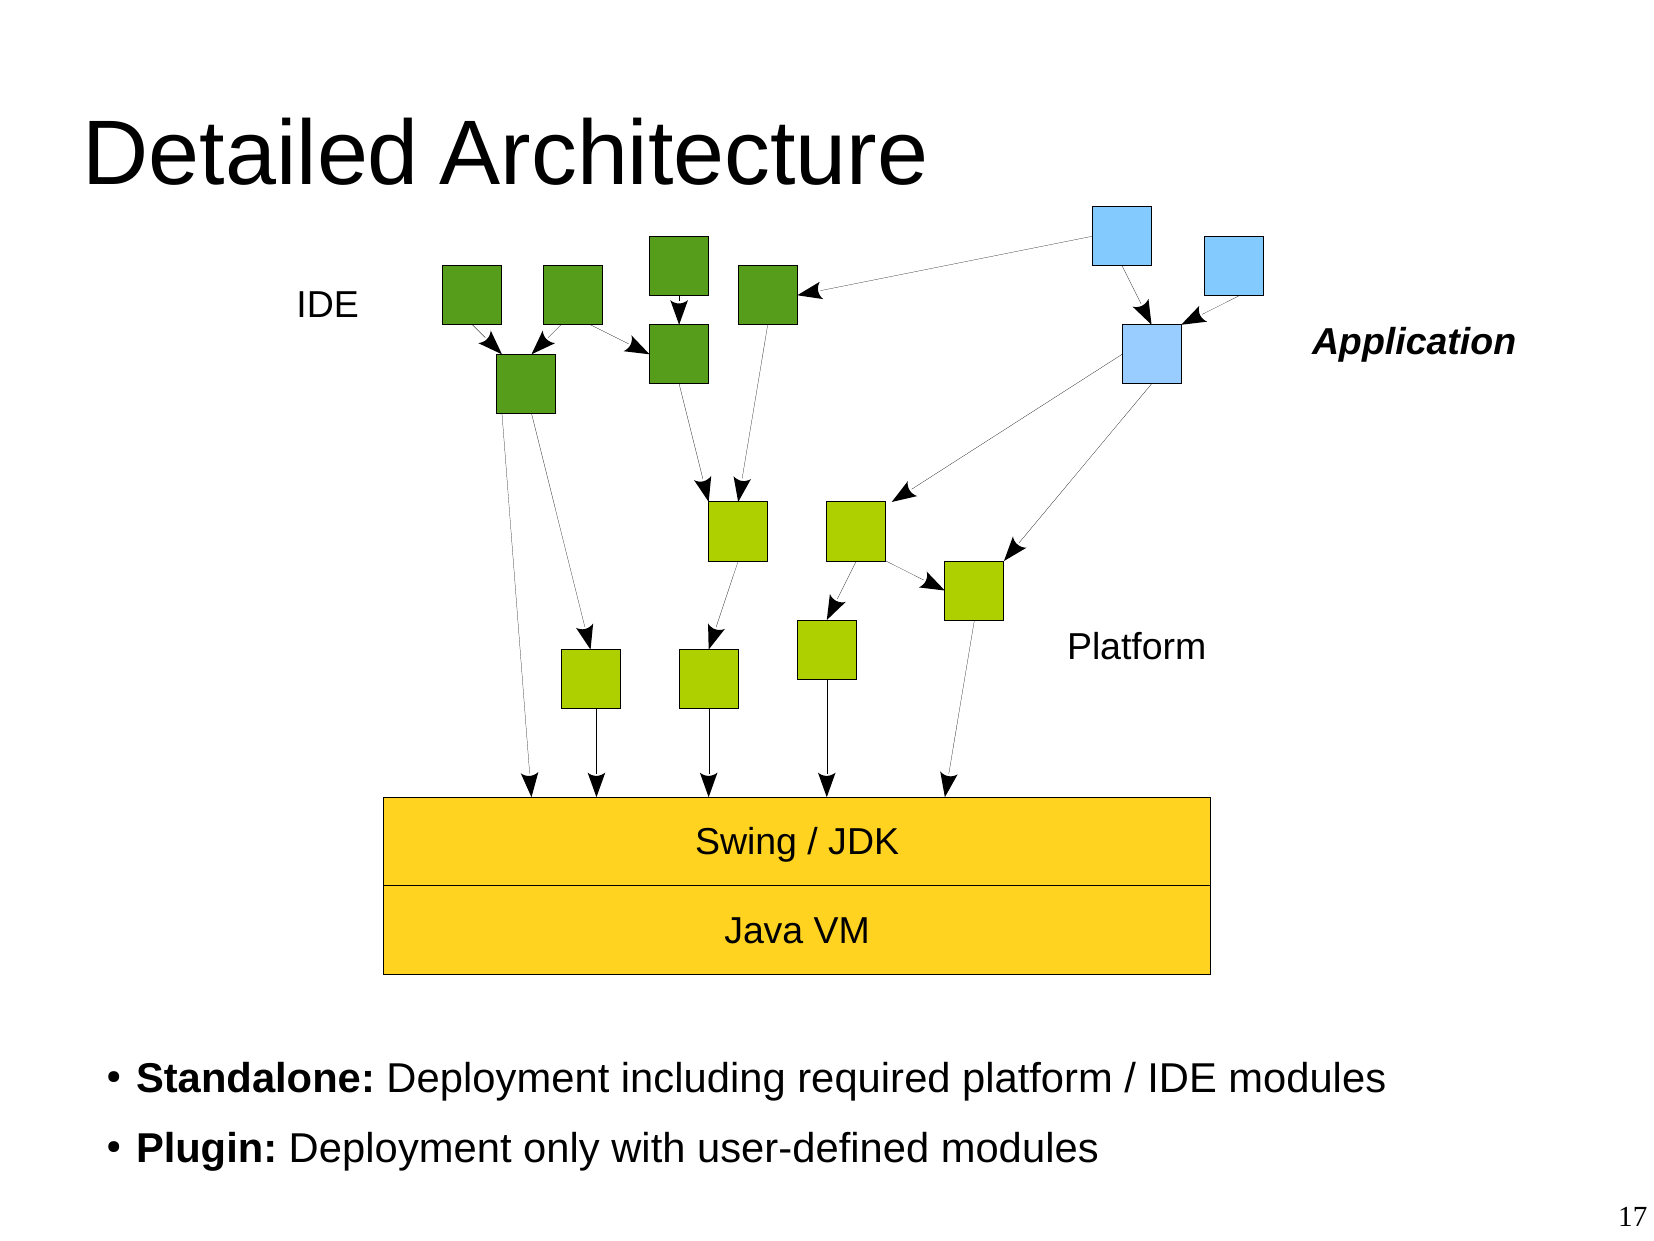

# Detailed Architecture
IDE
Application
Platform
Swing / JDK
Java VM
Standalone: Deployment including required platform / IDE modules
Plugin: Deployment only with user-defined modules
17